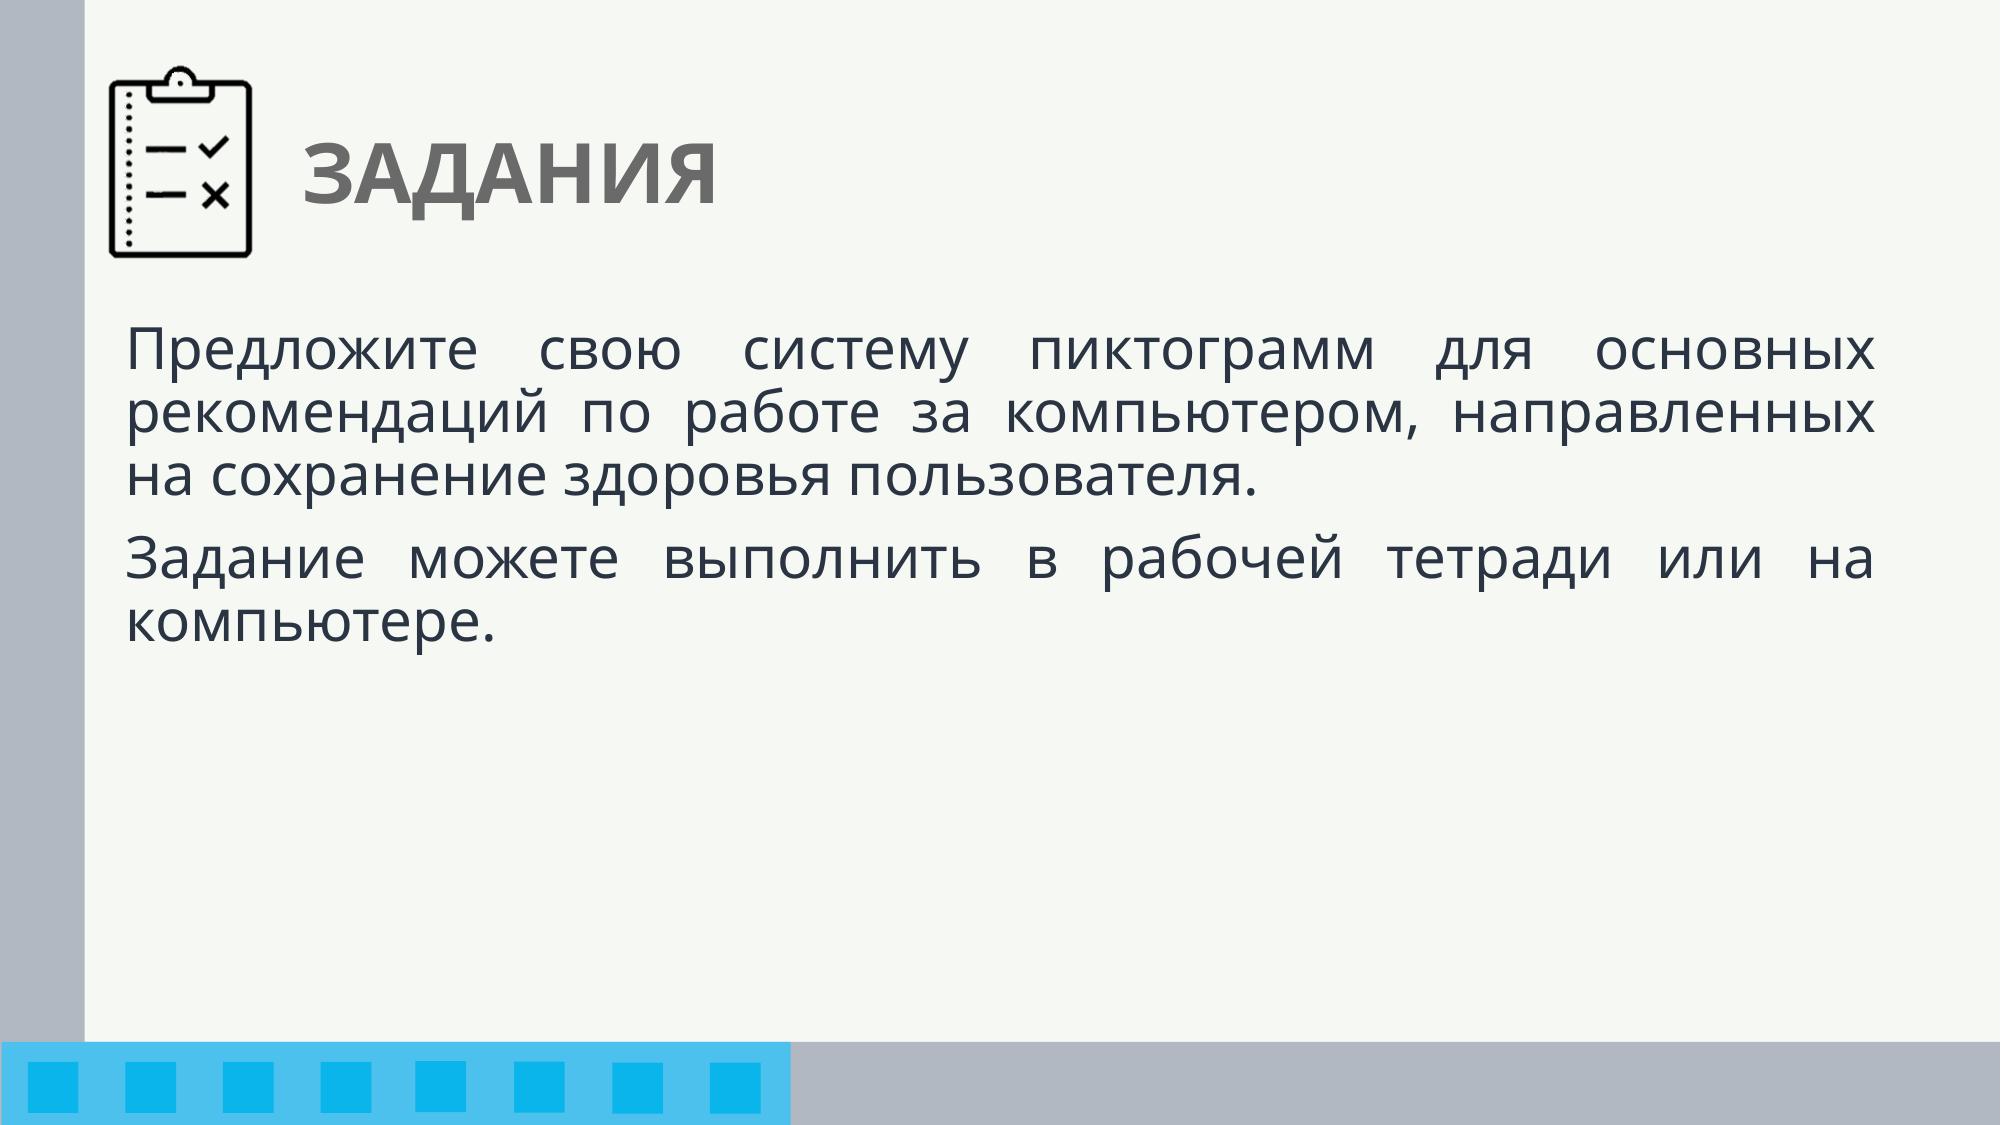

# ЗАДАНИЯ
Предложите свою систему пиктограмм для основных рекомендаций по работе за компьютером, направленных на сохранение здоровья пользователя.
Задание можете выполнить в рабочей тетради или на компьютере.